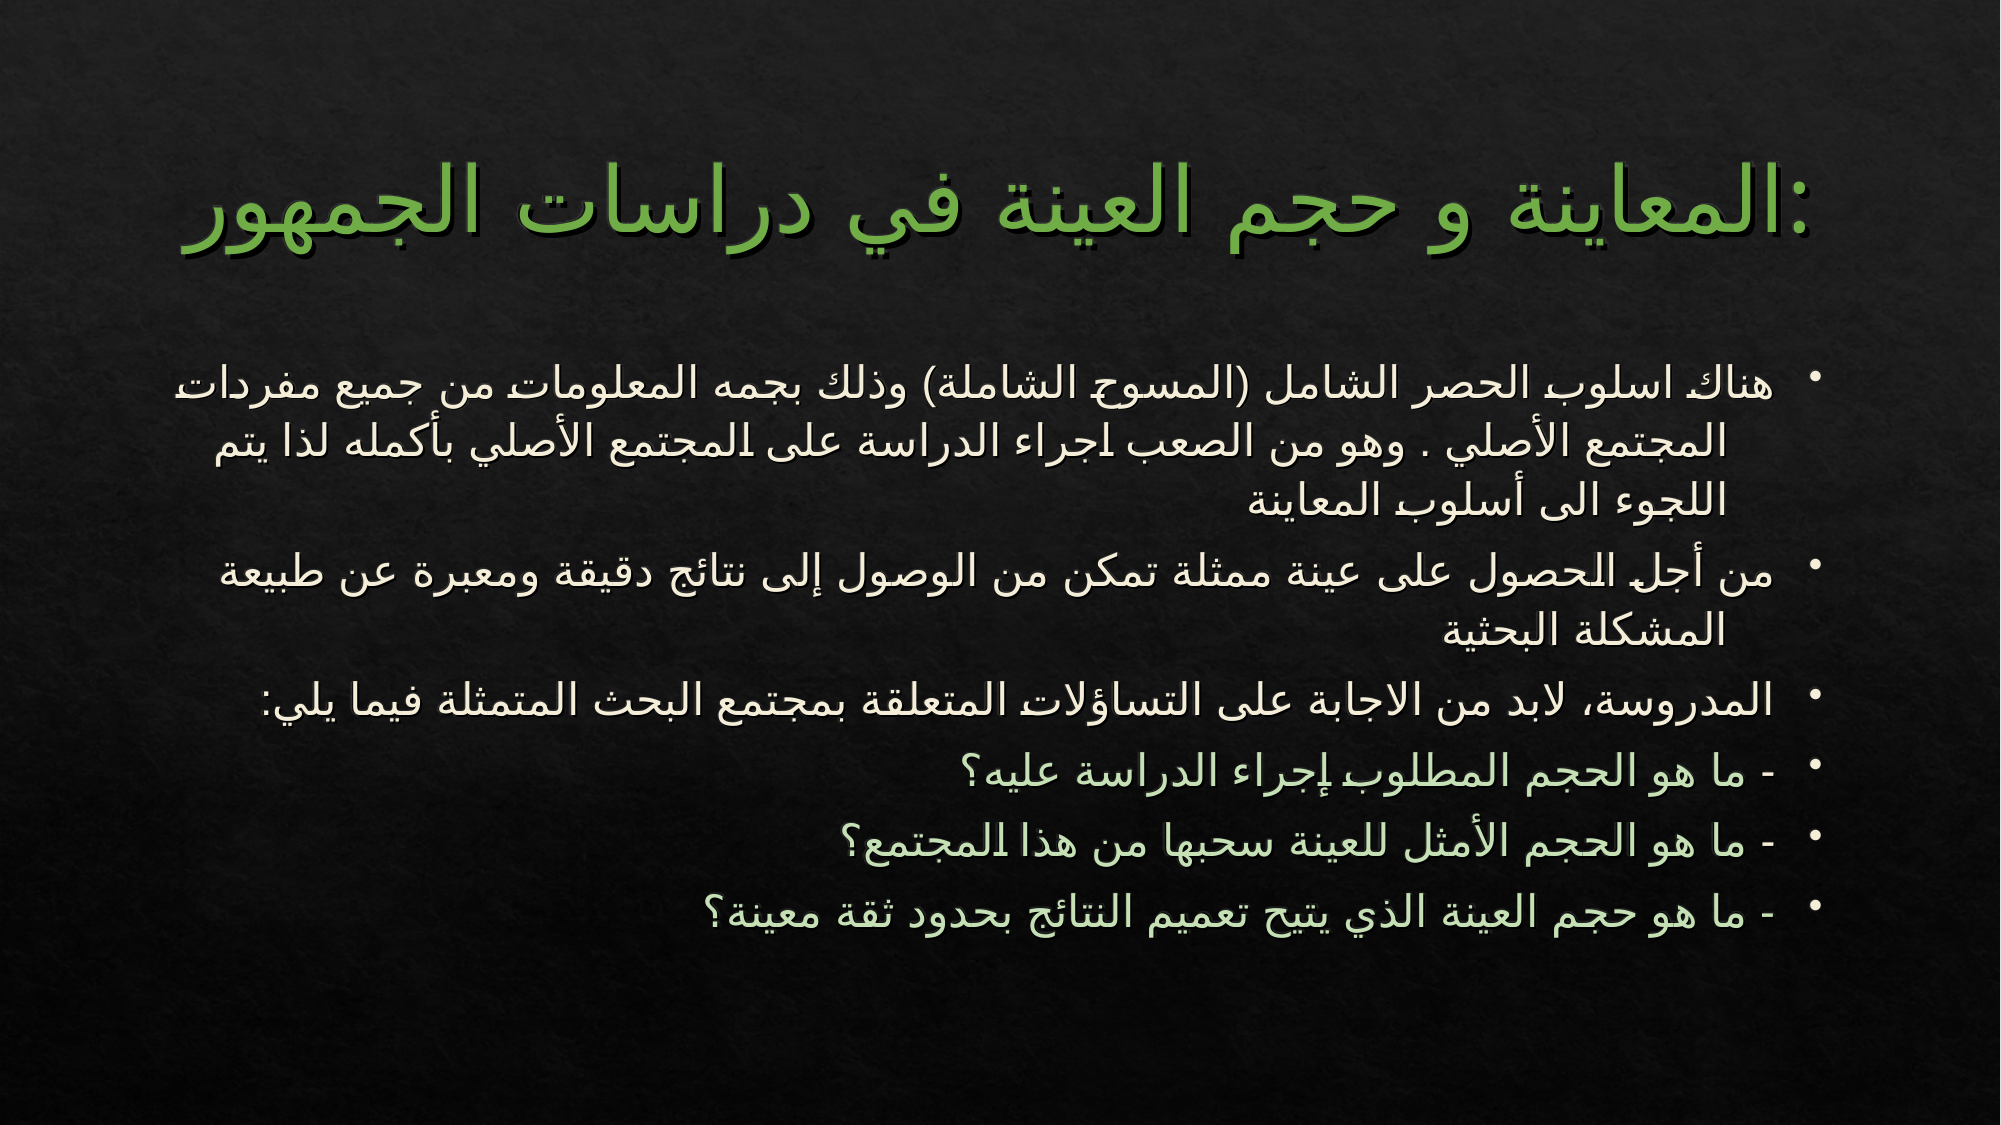

# المعاينة و حجم العينة في دراسات الجمهور:
هناك اسلوب الحصر الشامل (المسوح الشاملة) وذلك بجمه المعلومات من جميع مفردات المجتمع الأصلي . وهو من الصعب اجراء الدراسة على المجتمع الأصلي بأكمله لذا يتم اللجوء الى أسلوب المعاينة
من أجل الحصول على عينة ممثلة تمكن من الوصول إلى نتائج دقيقة ومعبرة عن طبيعة المشكلة البحثية
المدروسة، لابد من الاجابة على التساؤلات المتعلقة بمجتمع البحث المتمثلة فيما يلي:
- ما هو الحجم المطلوب إجراء الدراسة عليه؟
- ما هو الحجم الأمثل للعينة سحبها من هذا المجتمع؟
- ما هو حجم العينة الذي يتيح تعميم النتائج بحدود ثقة معينة؟